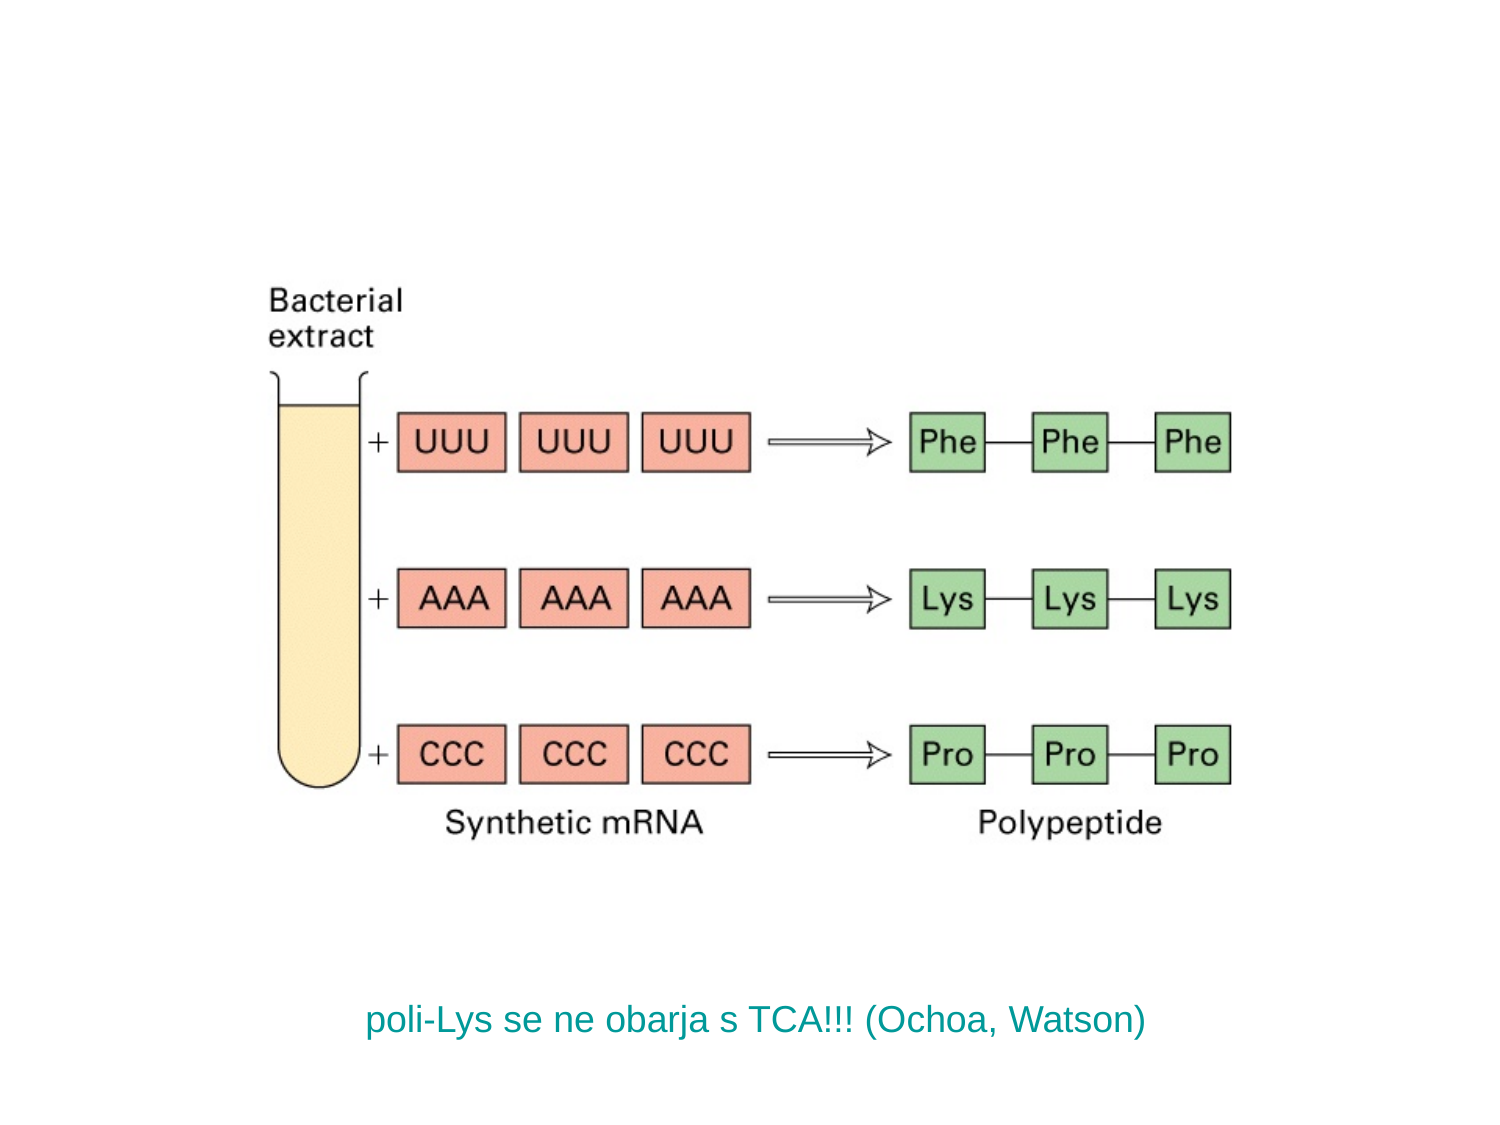

poli-Lys se ne obarja s TCA!!! (Ochoa, Watson)